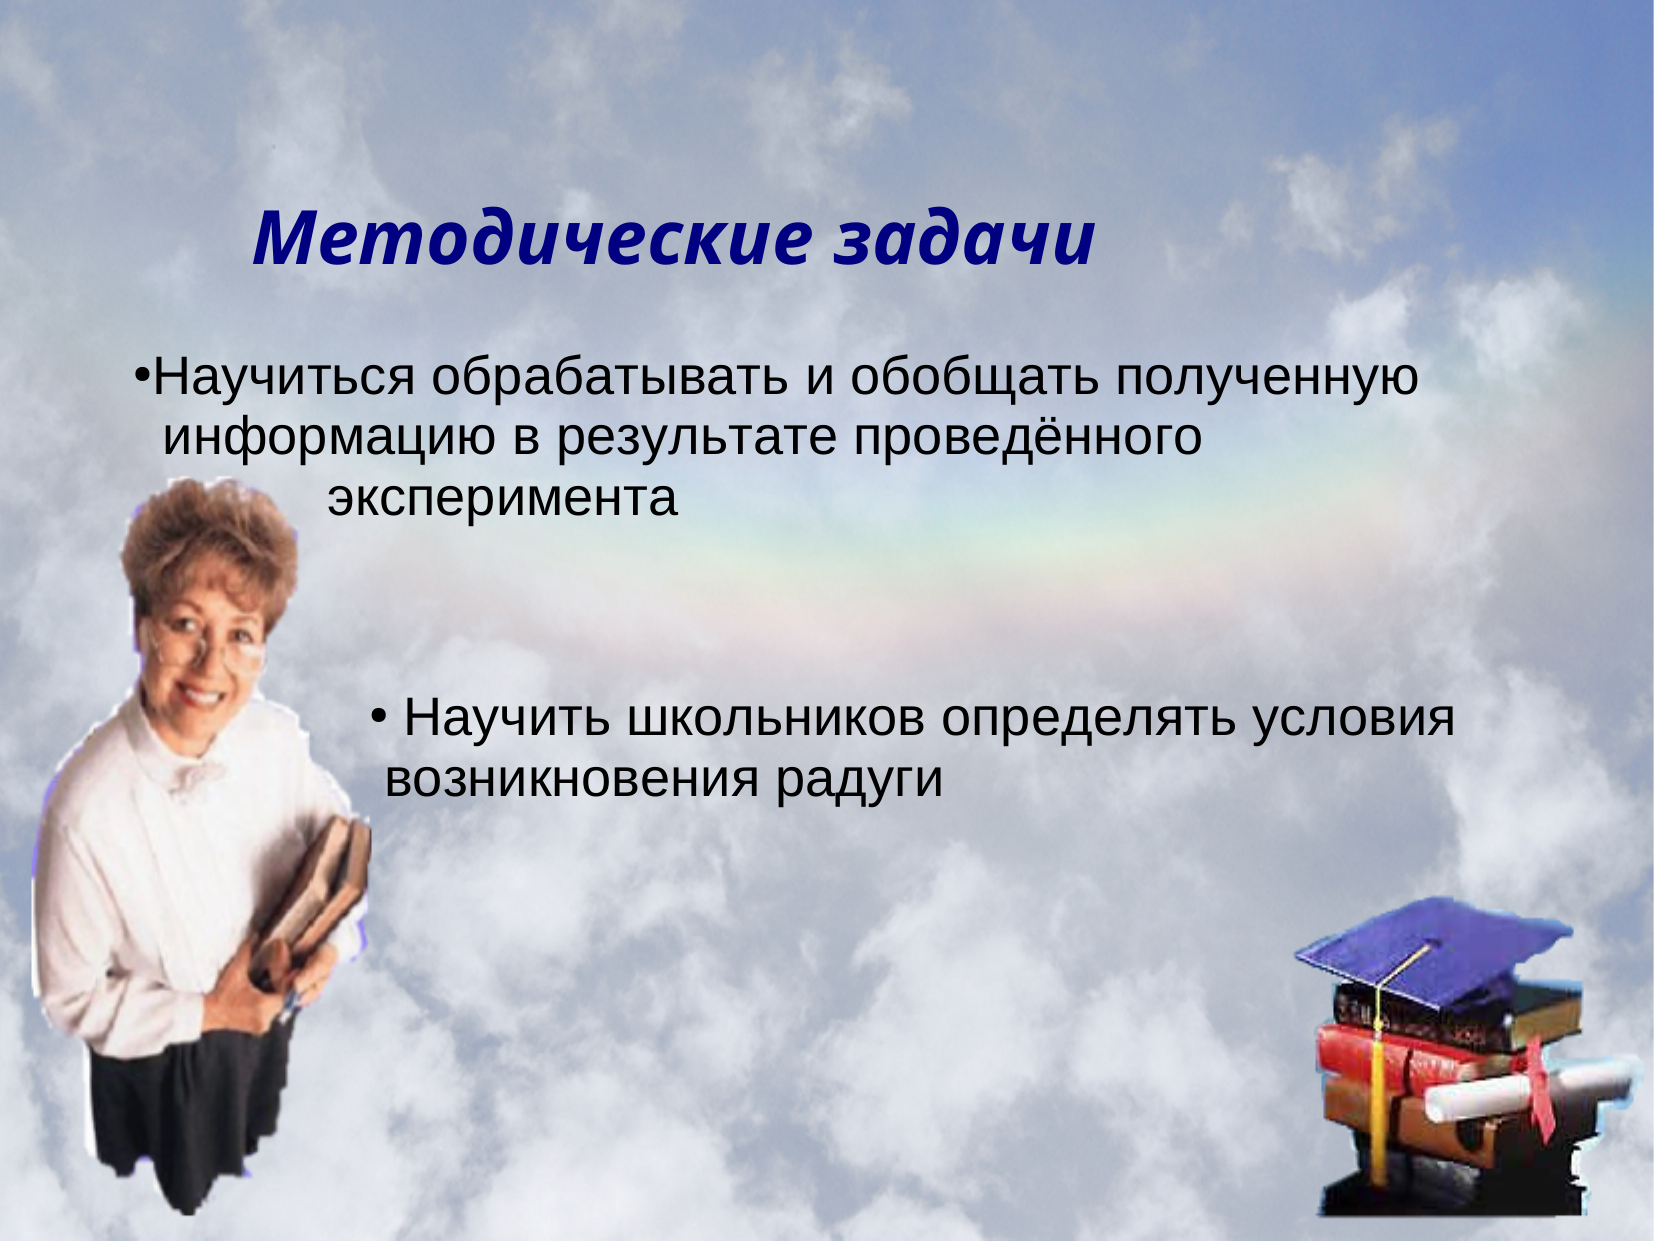

Методические задачи
Научиться обрабатывать и обобщать полученную
 информацию в результате проведённого эксперимента
 Научить школьников определять условия
 возникновения радуги